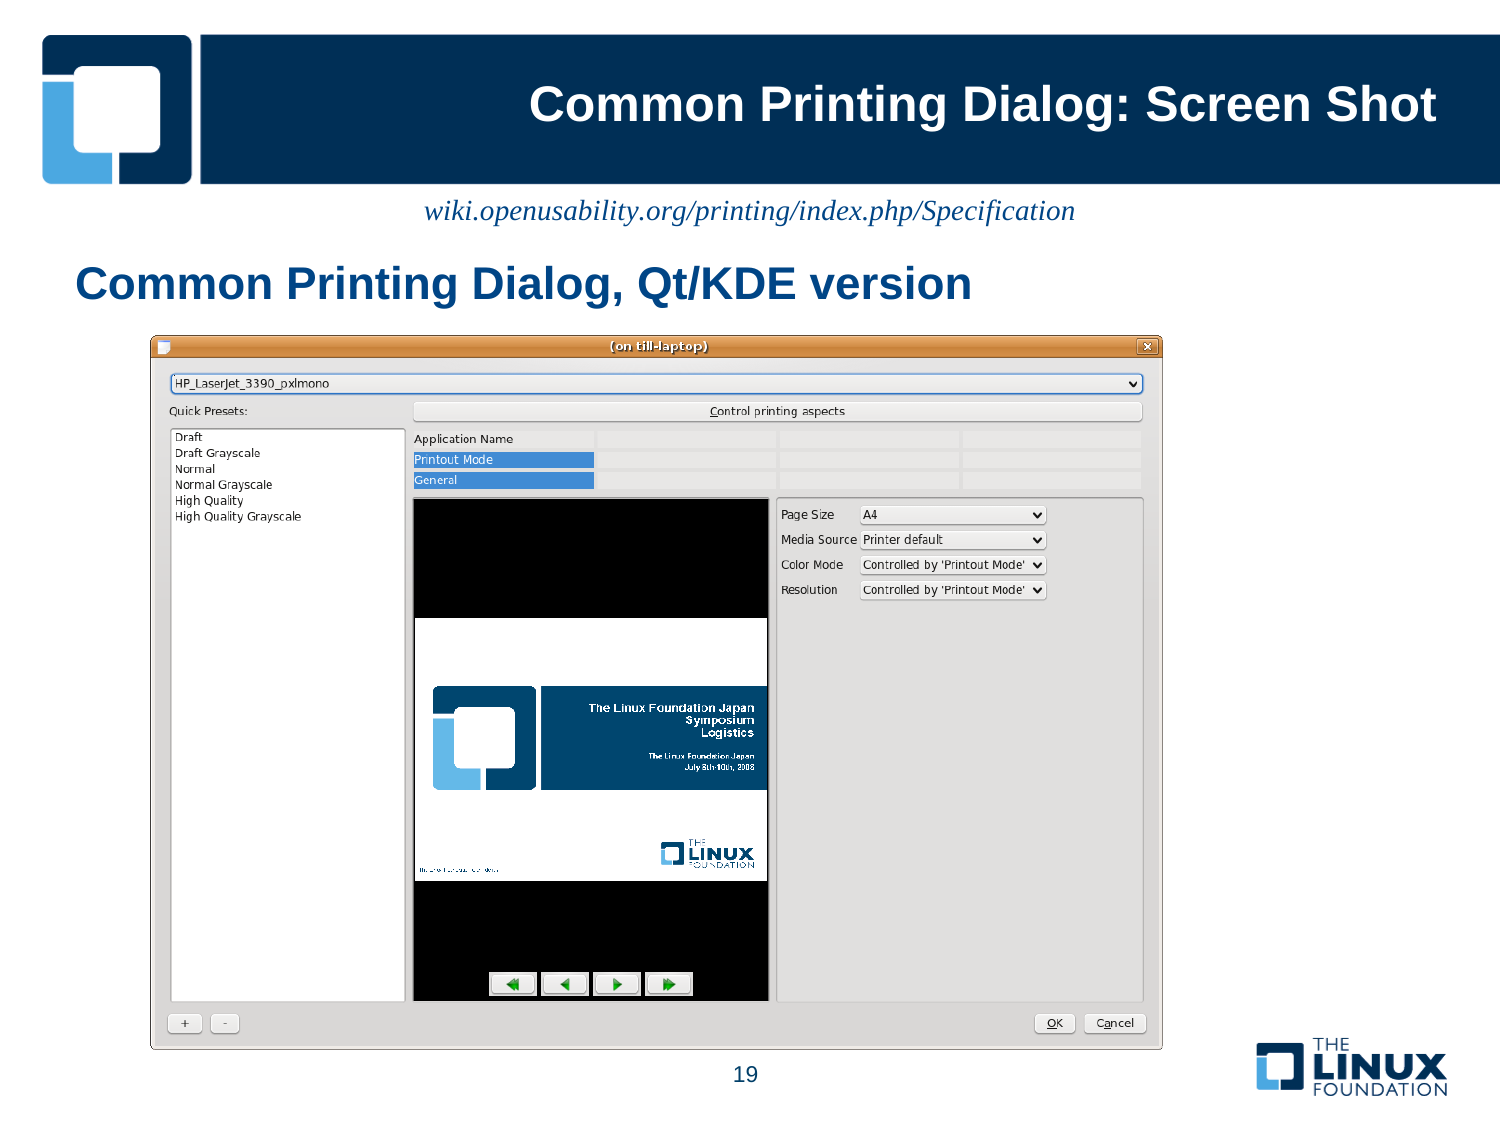

# Common Printing Dialog: Screen Shot
wiki.openusability.org/printing/index.php/Specification
Common Printing Dialog, Qt/KDE version
19